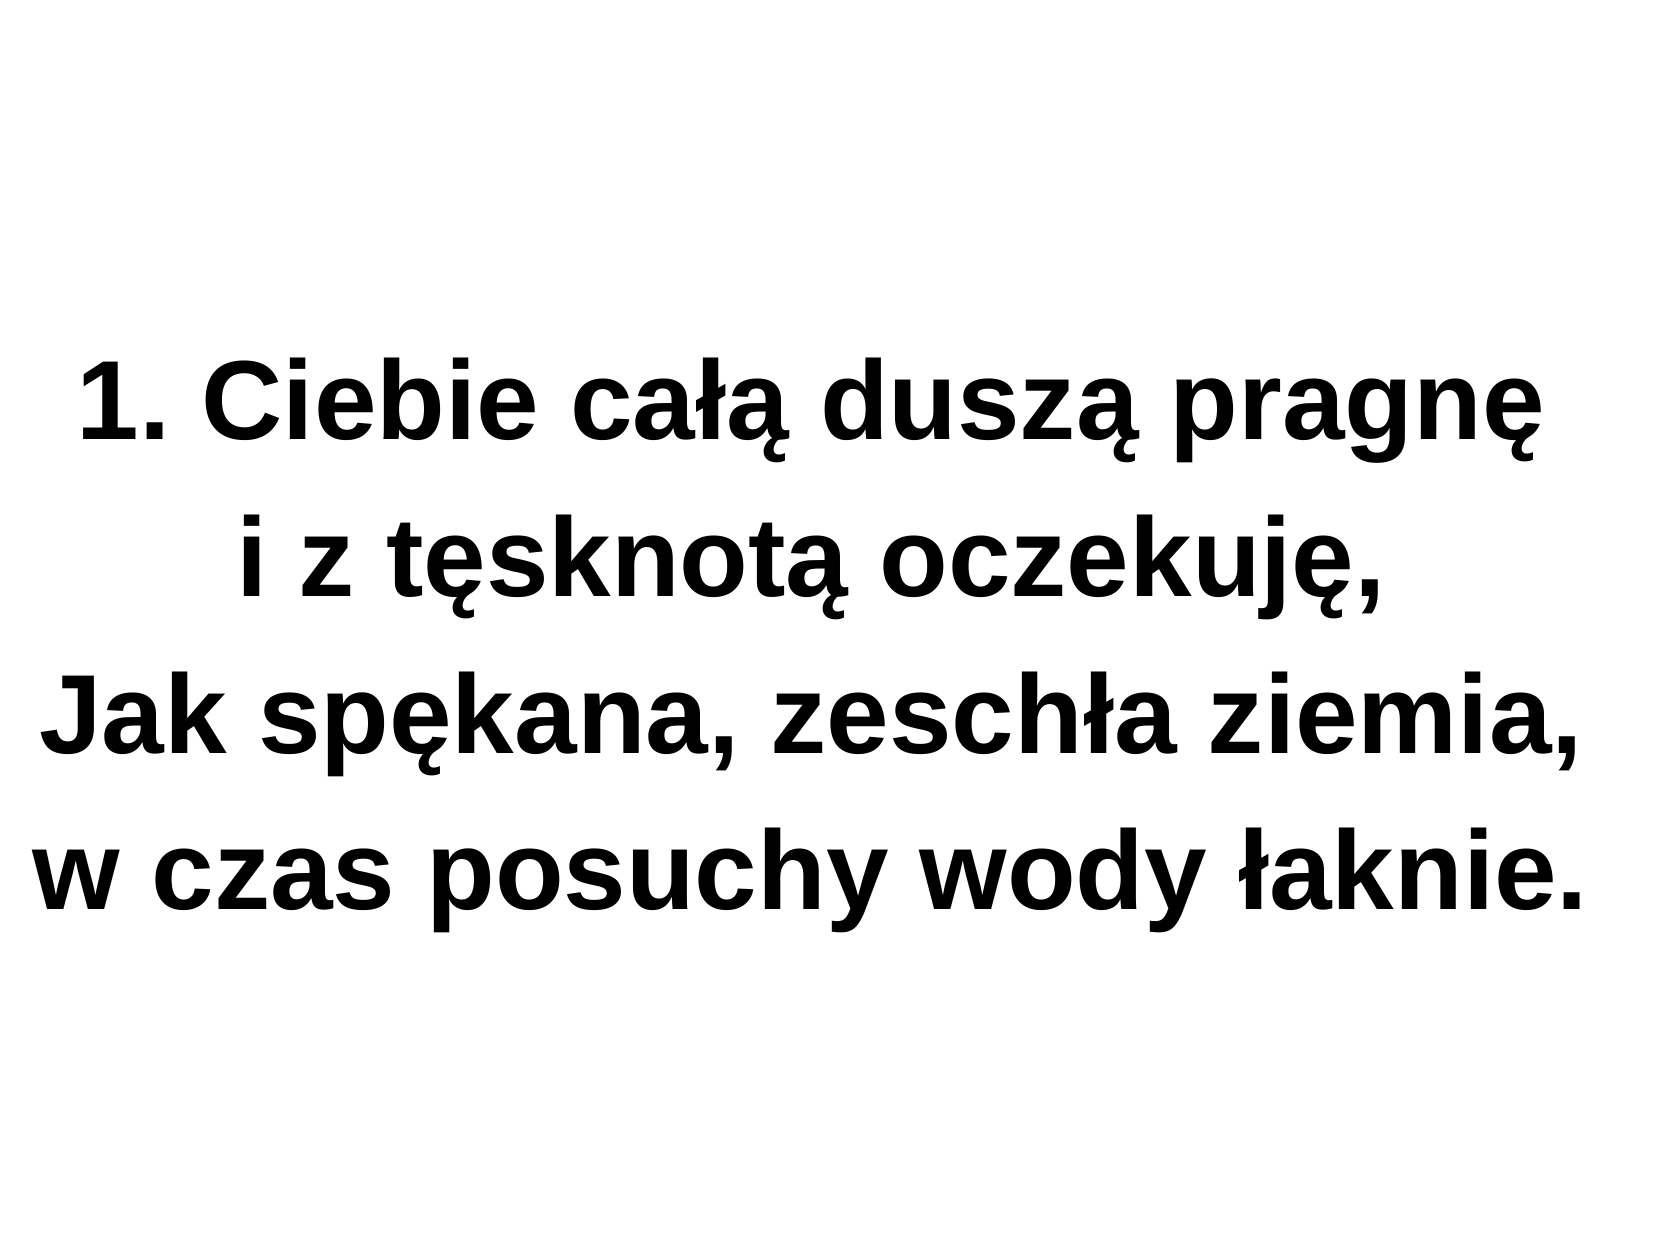

# 1. Ciebie całą duszą pragnę
i z tęsknotą oczekuję,
Jak spękana, zeschła ziemia,
w czas posuchy wody łaknie.